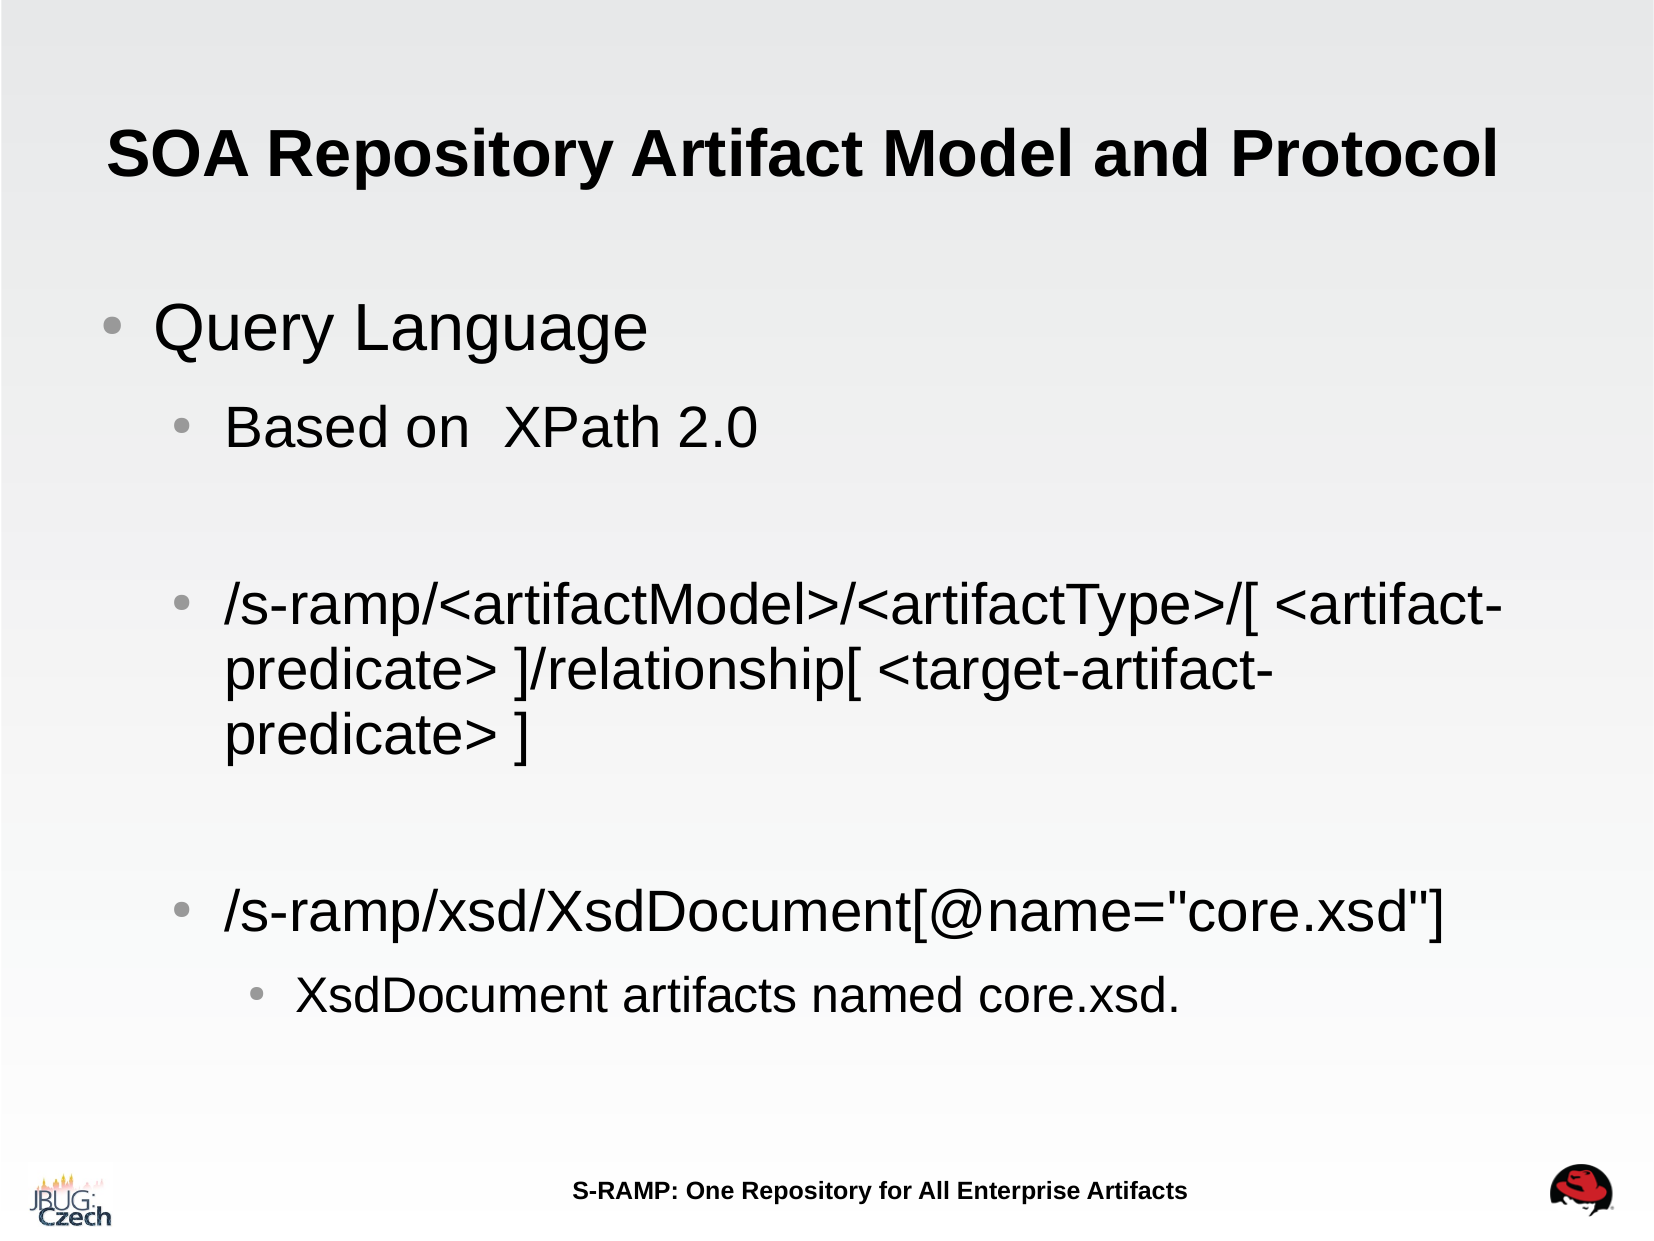

# SOA Repository Artifact Model and Protocol
Query Language
Based on XPath 2.0
/s-ramp/<artifactModel>/<artifactType>/[ <artifact-predicate> ]/relationship[ <target-artifact-predicate> ]
/s-ramp/xsd/XsdDocument[@name="core.xsd"]
XsdDocument artifacts named core.xsd.